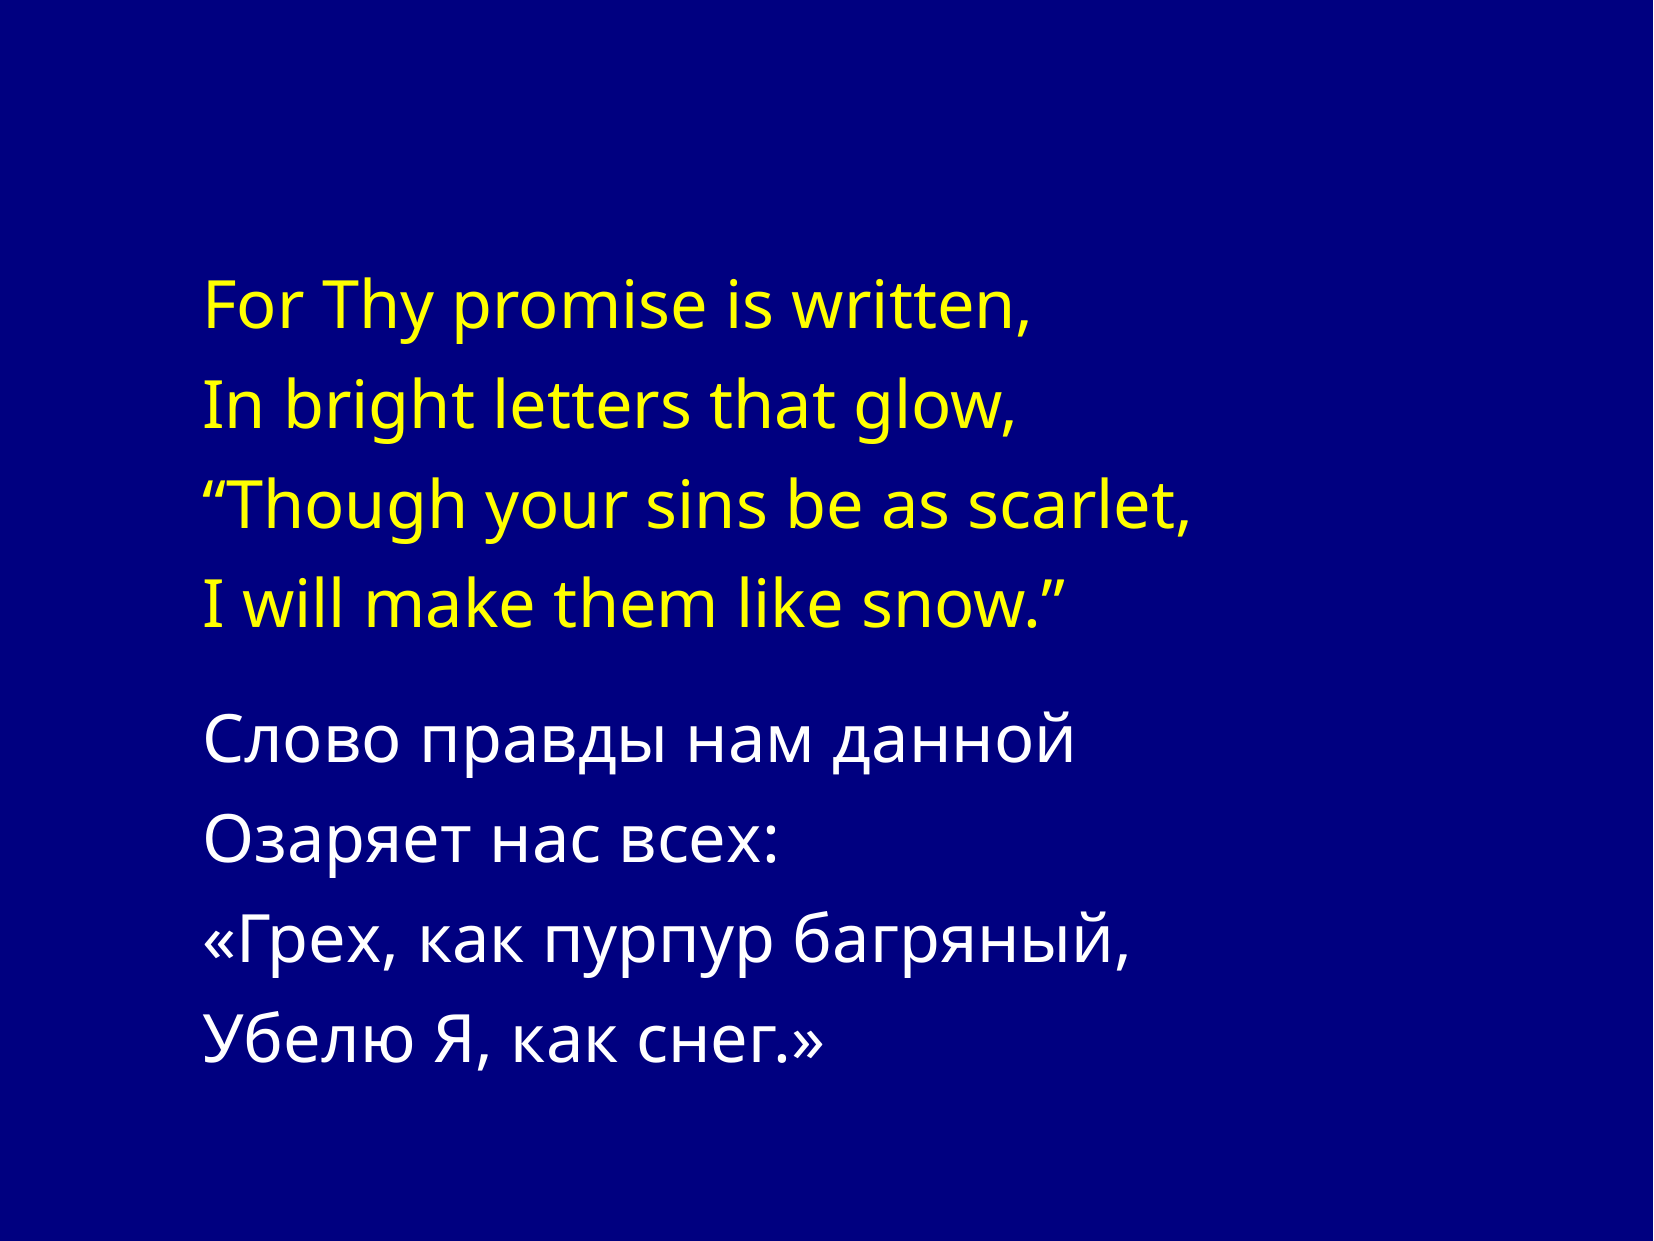

For Thy promise is written,
	In bright letters that glow,
	“Though your sins be as scarlet,
	I will make them like snow.”
	Слово правды нам данной
	Озаряет нас всех:
	«Грех, как пурпур багряный,
	Убелю Я, как снег.»